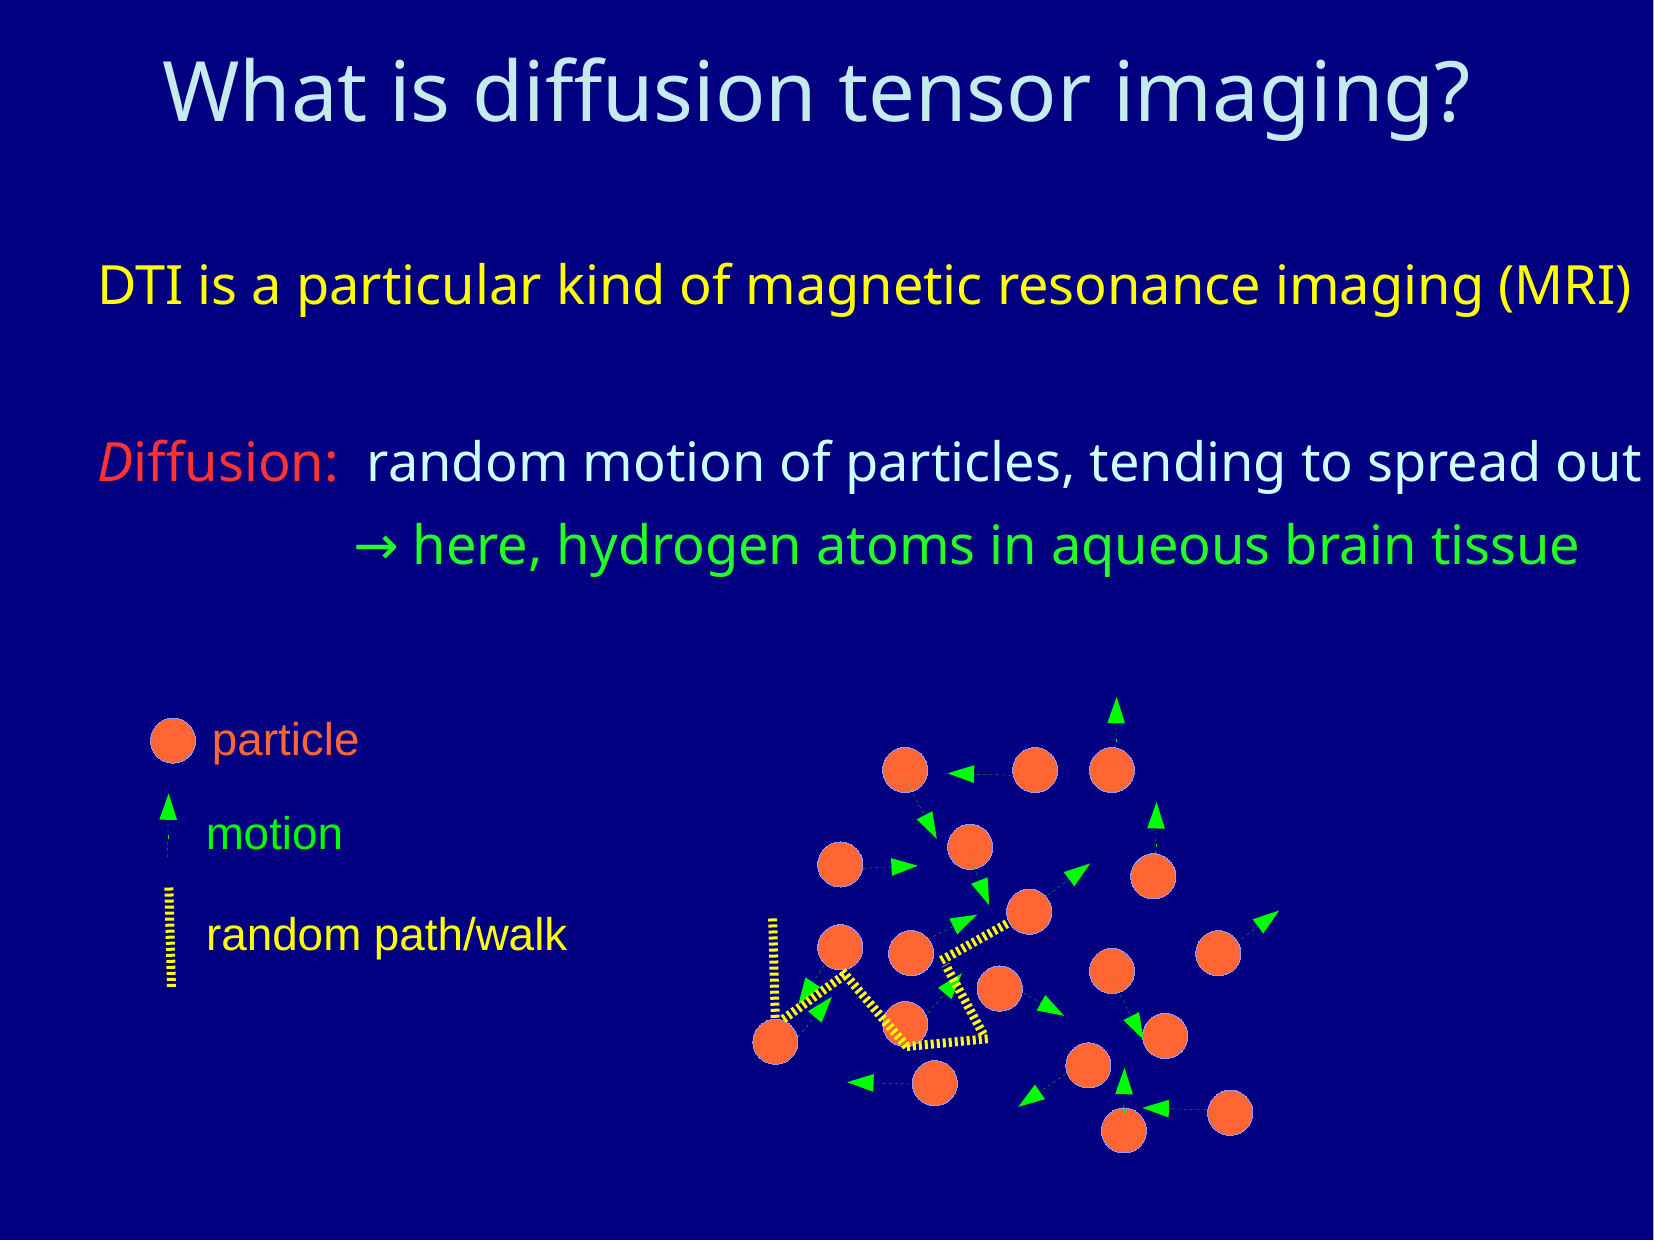

# What is diffusion tensor imaging?
DTI is a particular kind of magnetic resonance imaging (MRI)
Diffusion: random motion of particles, tending to spread out
 → here, hydrogen atoms in aqueous brain tissue
particle
motion
random path/walk